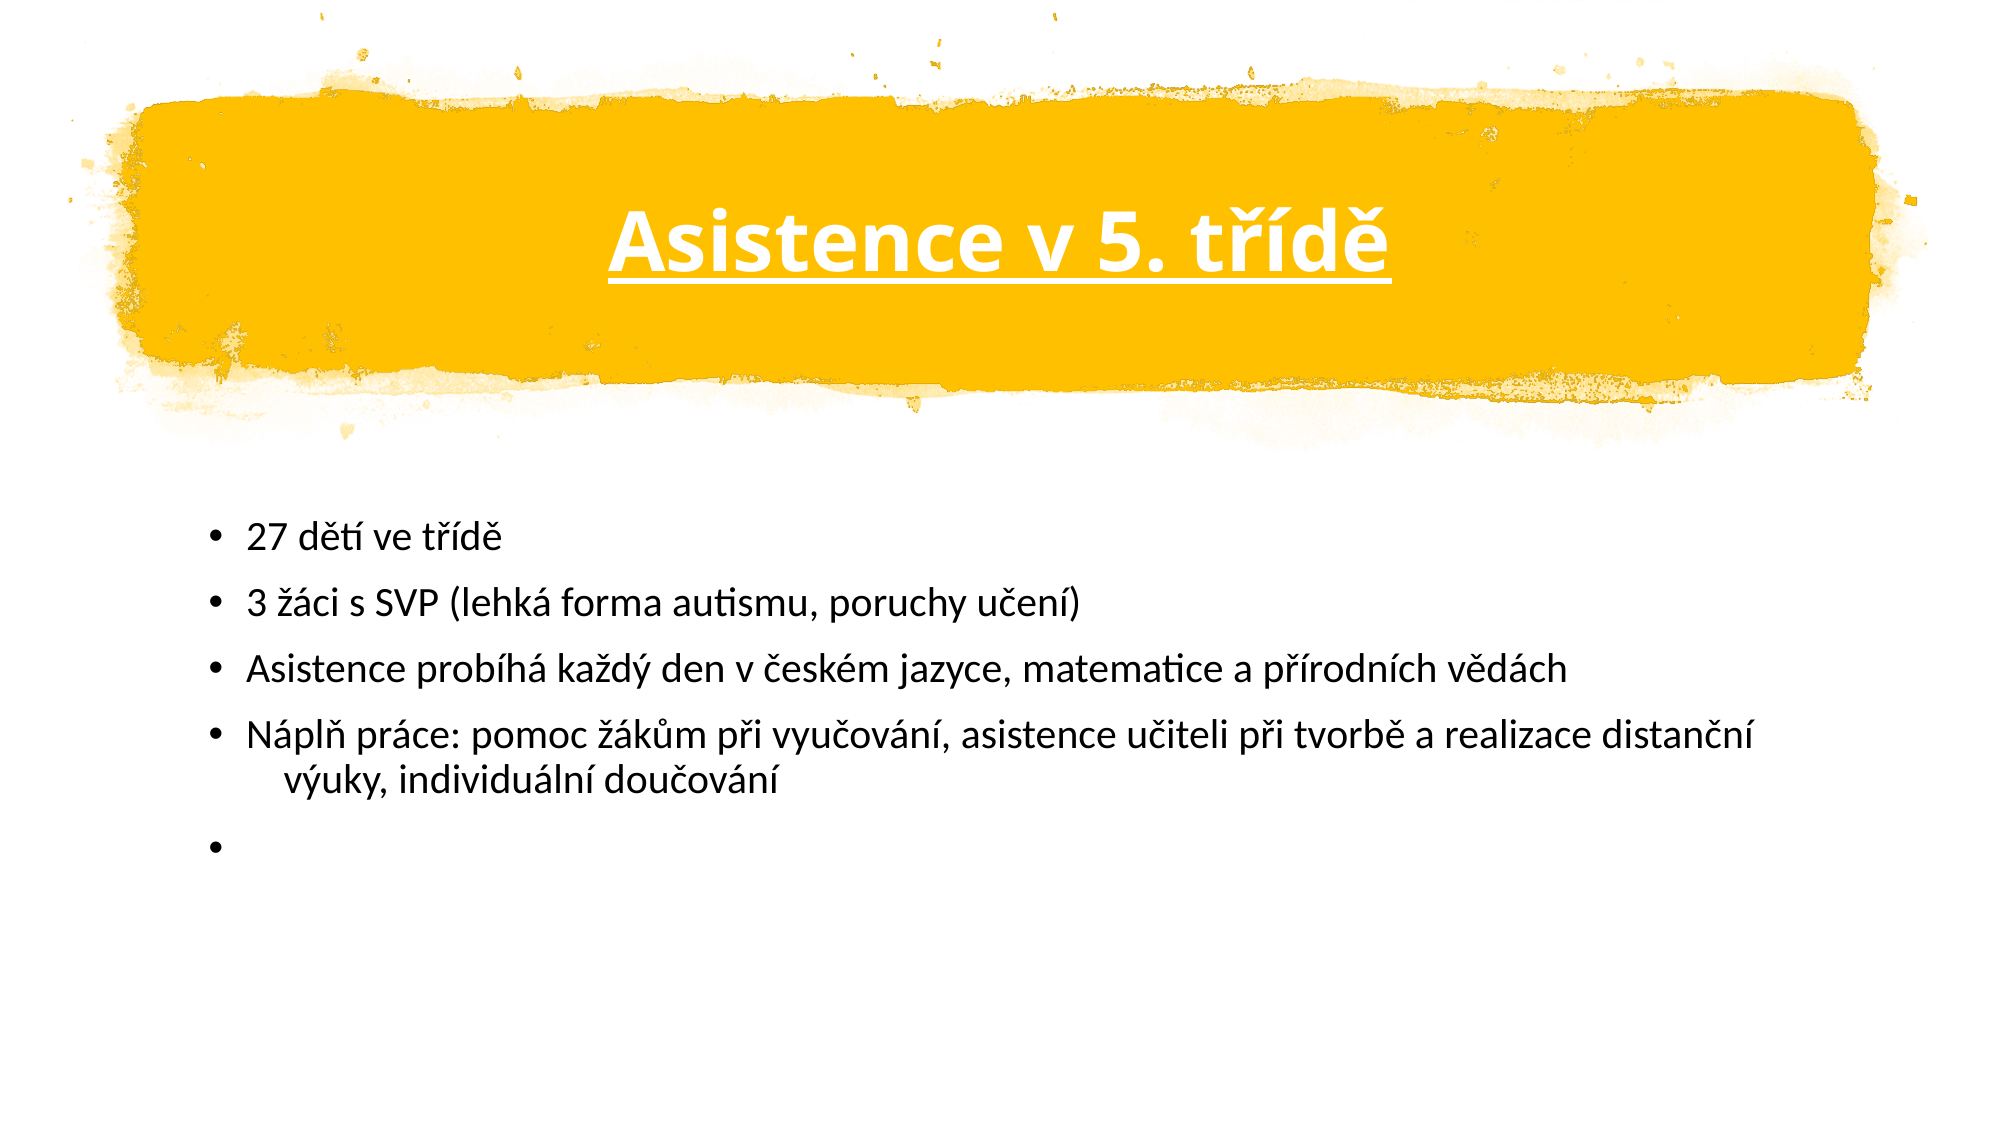

# Asistence v 5. třídě
27 dětí ve třídě
3 žáci s SVP (lehká forma autismu, poruchy učení)
Asistence probíhá každý den v českém jazyce, matematice a přírodních vědách
Náplň práce: pomoc žákům při vyučování, asistence učiteli při tvorbě a realizace distanční výuky, individuální doučování